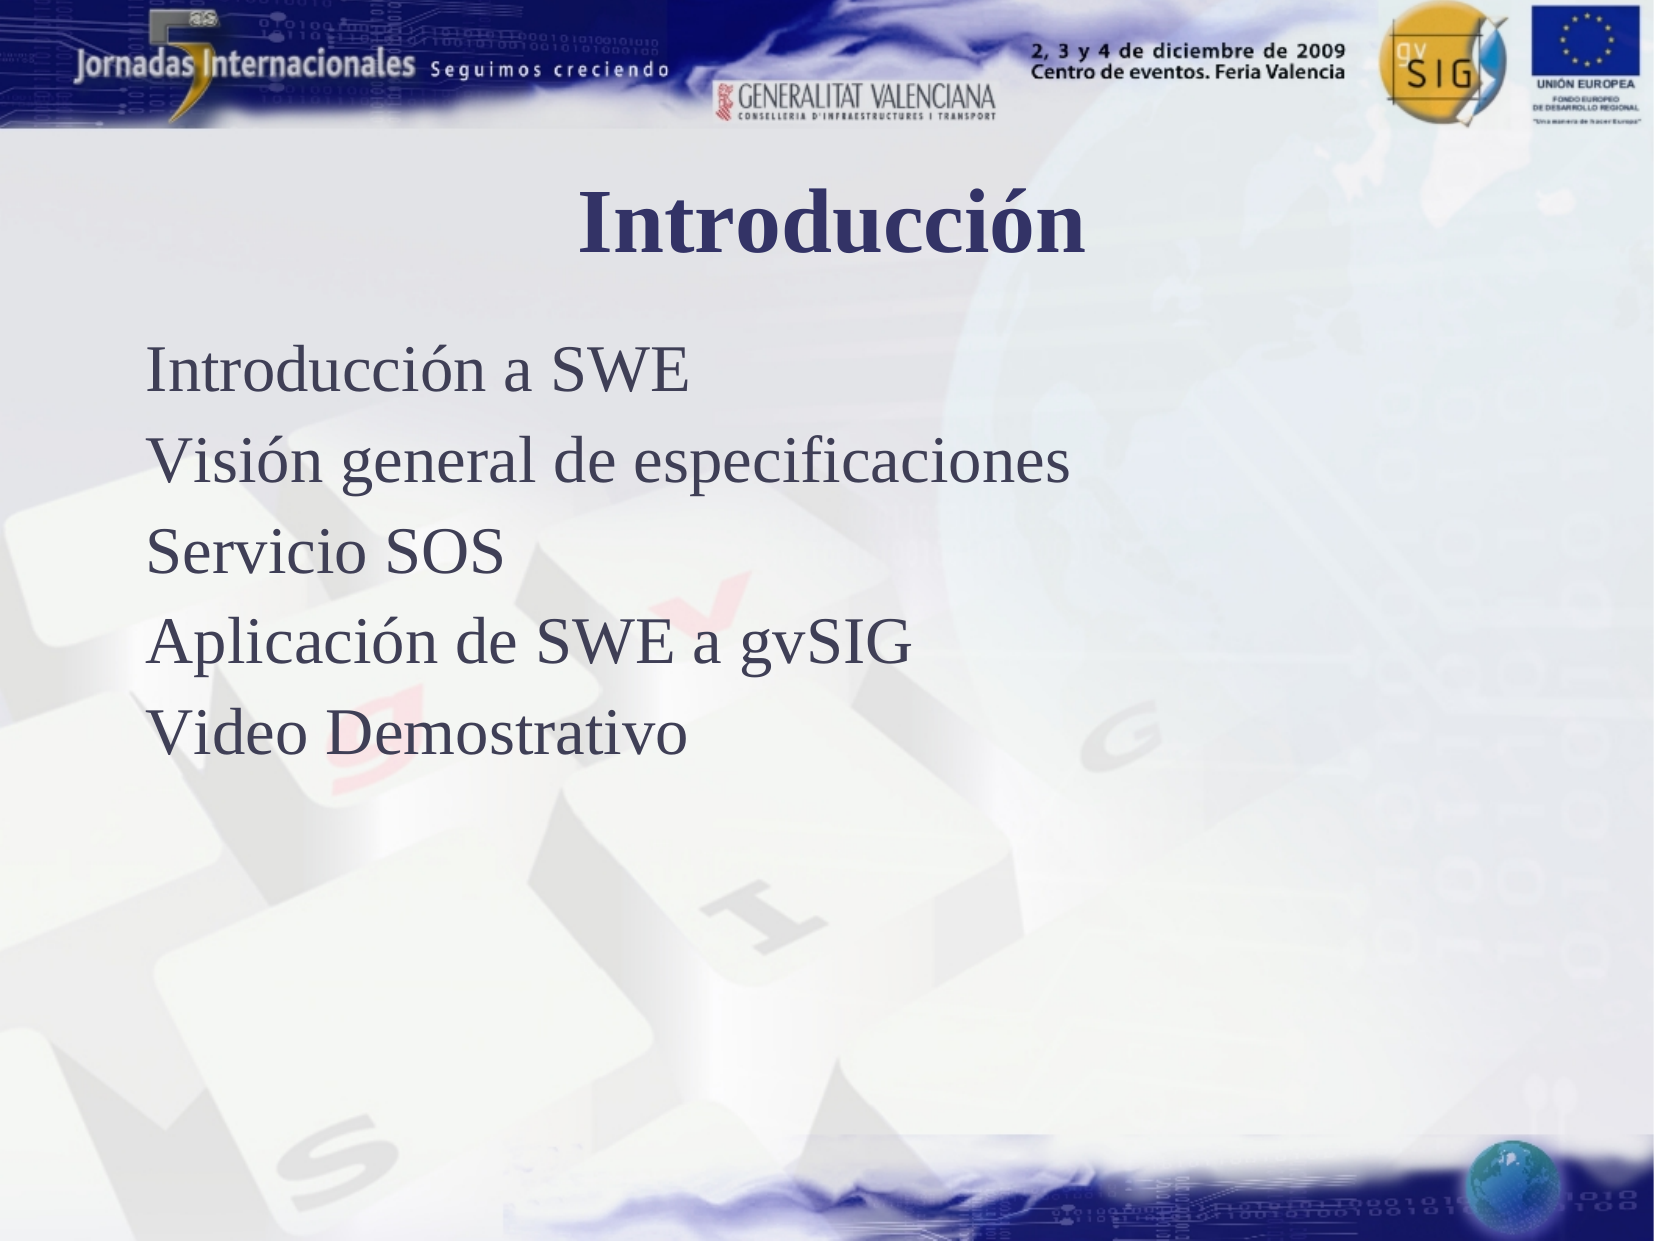

# Introducción
Introducción a SWE
Visión general de especificaciones
Servicio SOS
Aplicación de SWE a gvSIG
Video Demostrativo